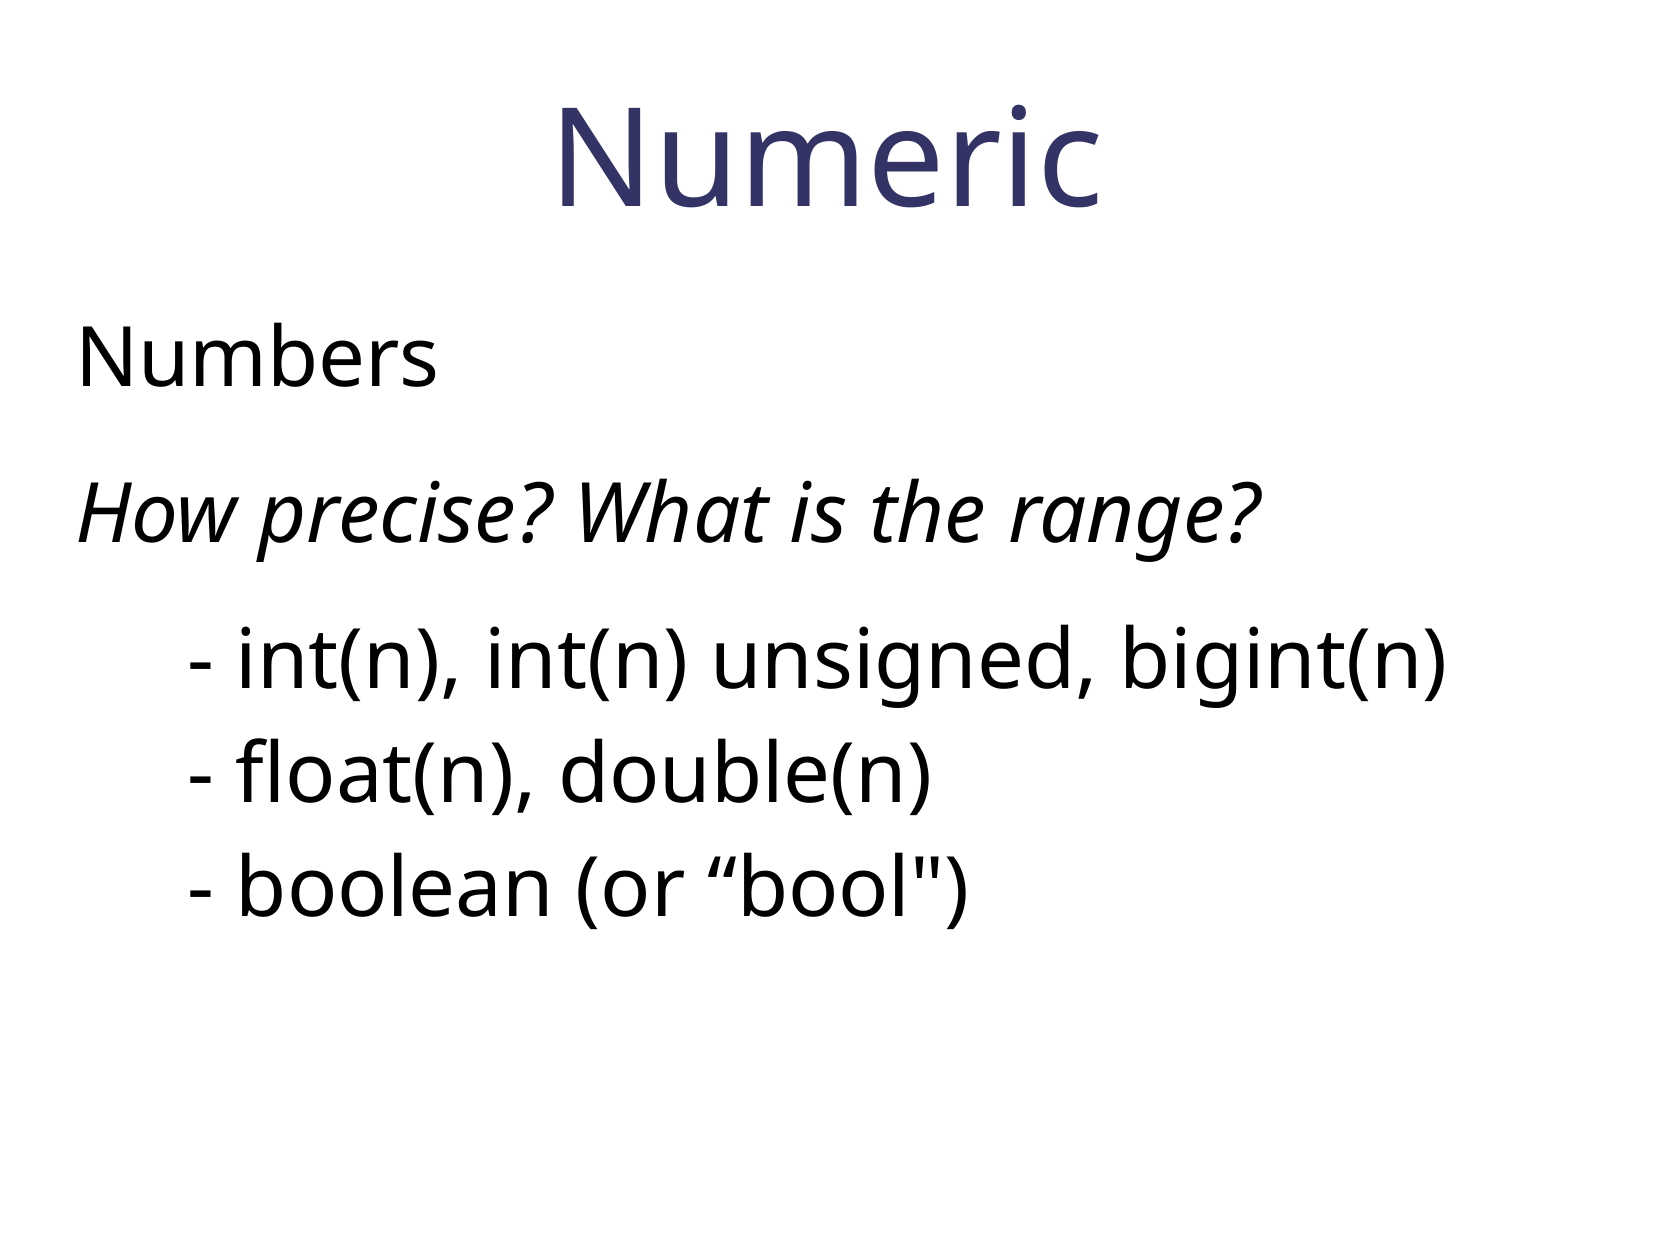

# Numeric
Numbers
How precise? What is the range?
- int(n), int(n) unsigned, bigint(n)
- float(n), double(n)
- boolean (or “bool")